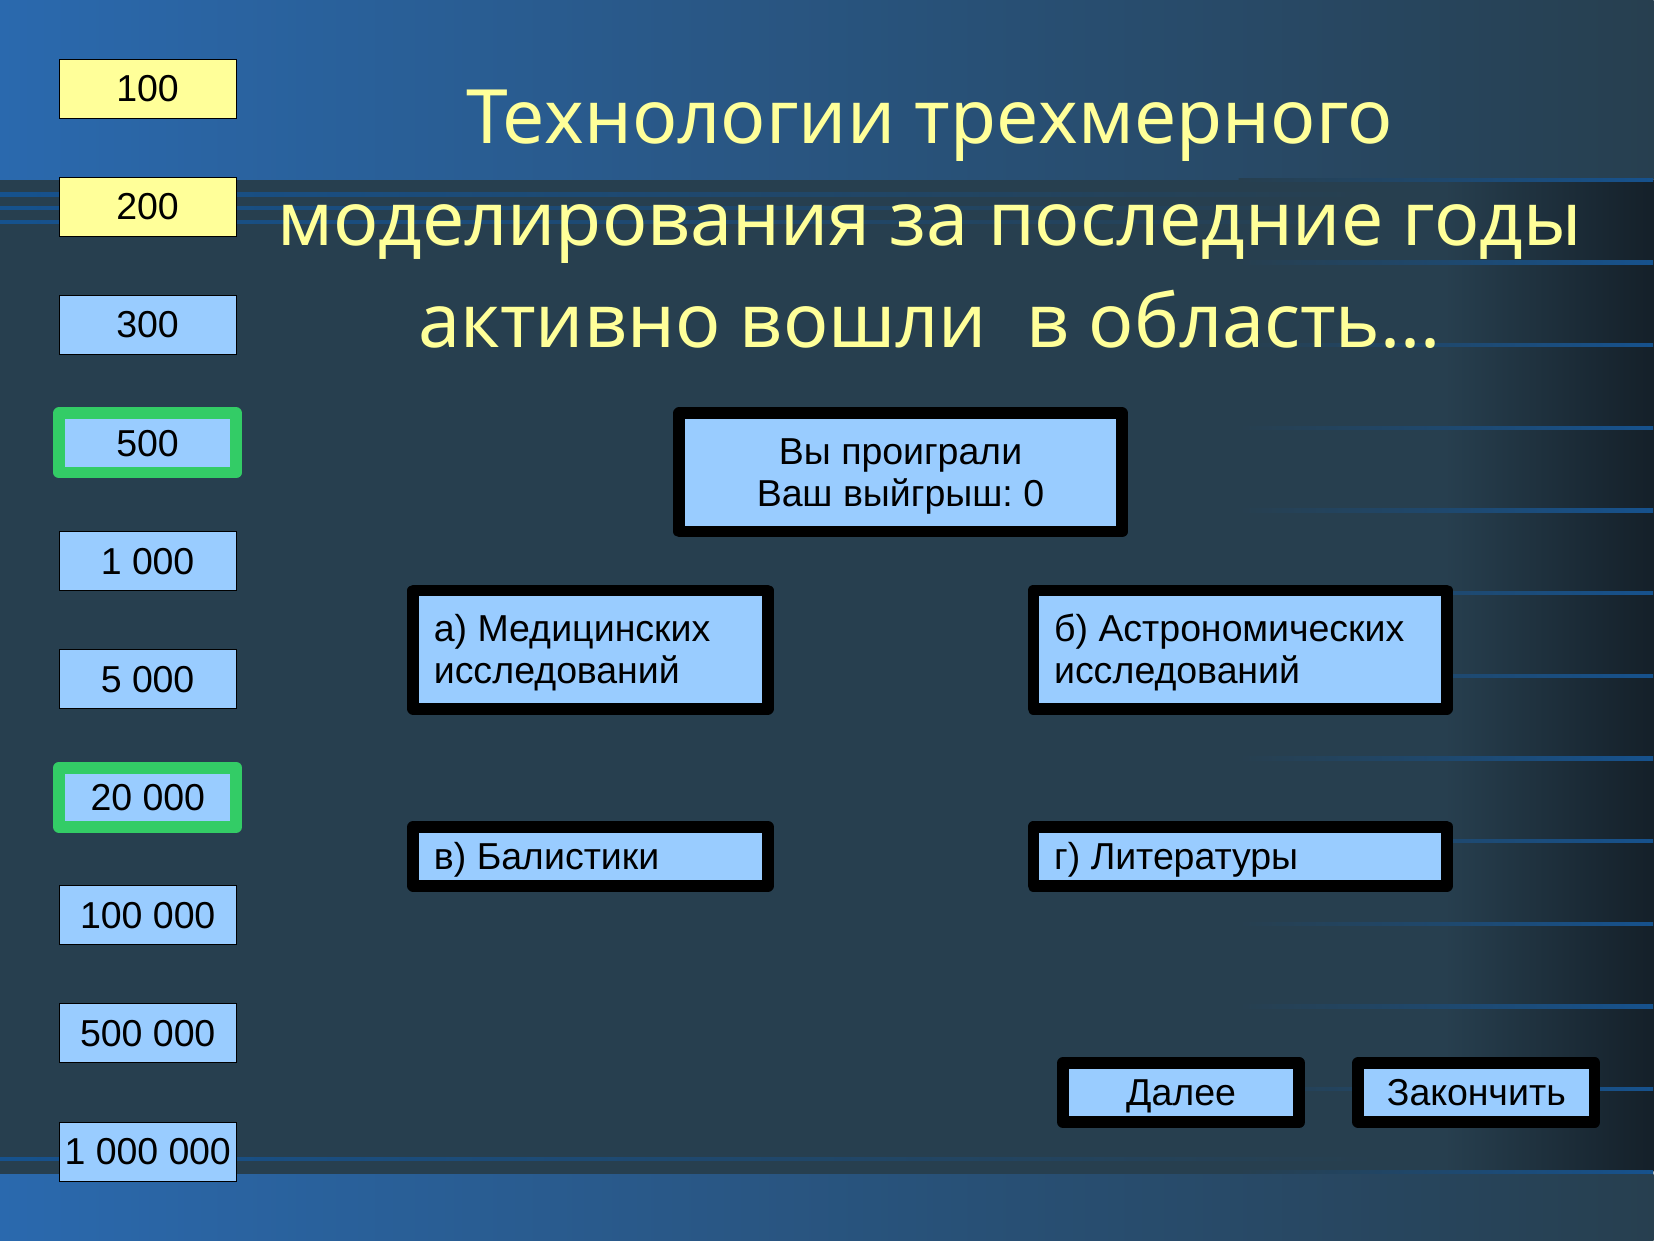

Технологии трехмерного моделирования за последние годы активно вошли в область...
100
200
300
500
Вы проиграли
Ваш выйгрыш: 0
1 000
а) Медицинских исследований
б) Астрономических исследований
5 000
20 000
в) Балистики
г) Литературы
100 000
500 000
Далее
Закончить
1 000 000